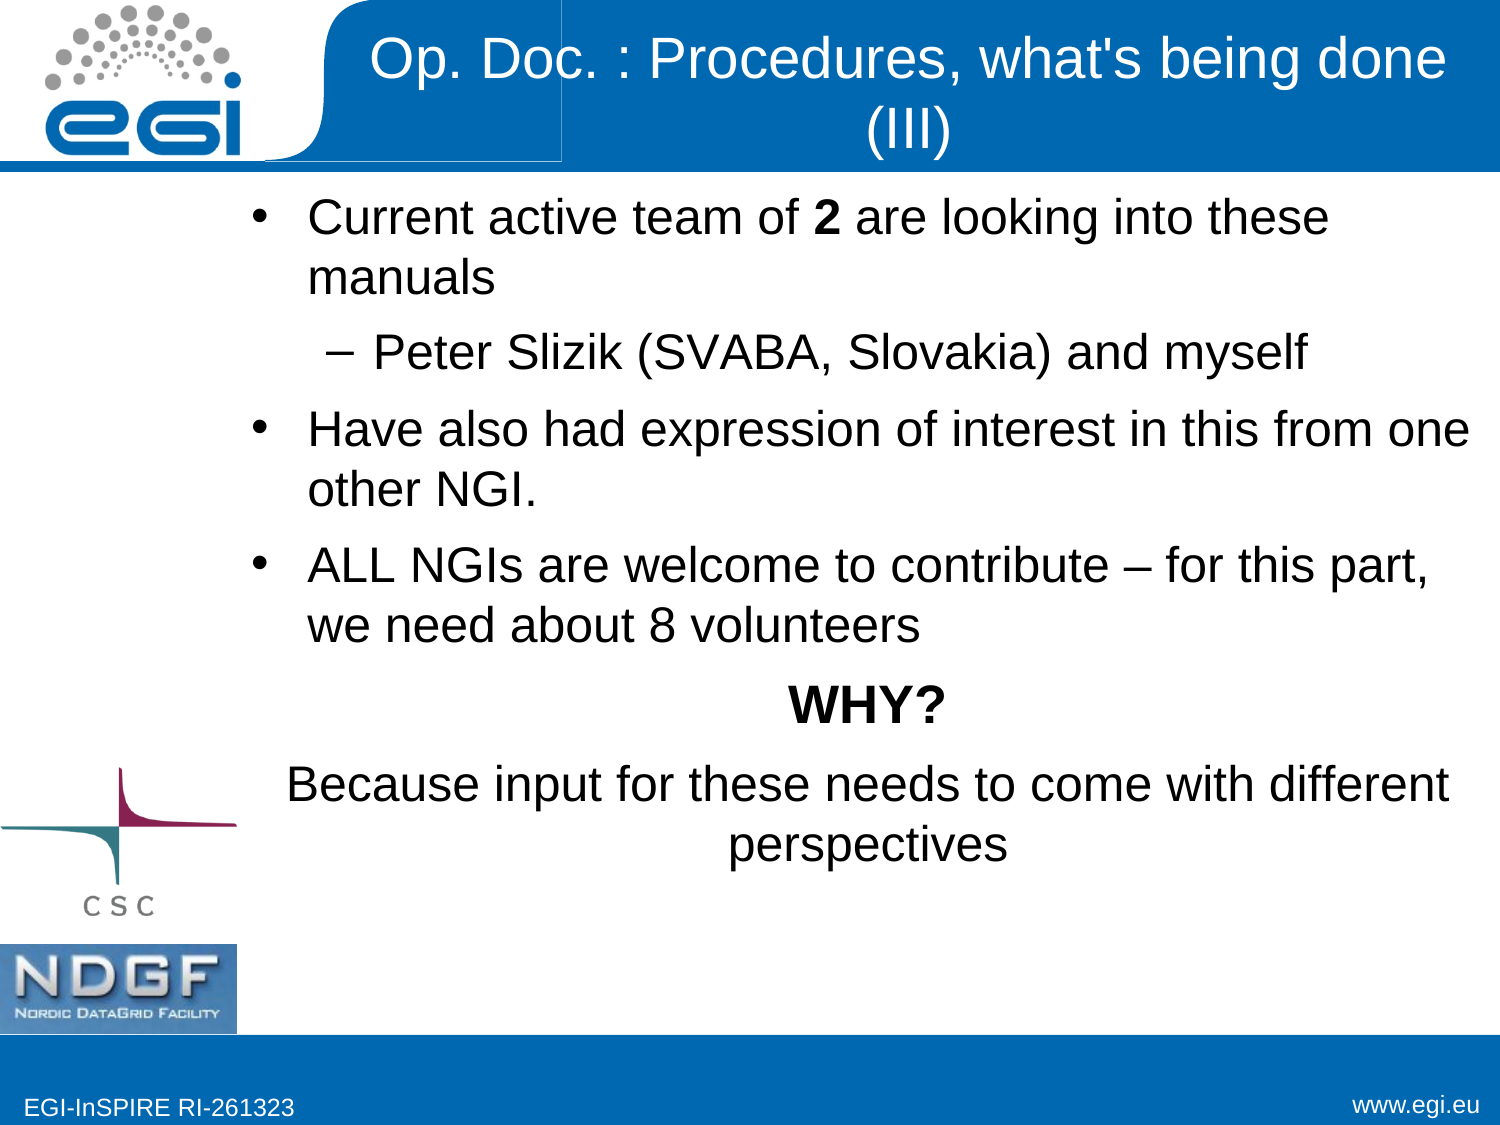

# Op. Doc. : Procedures, what's being done (III)
Current active team of 2 are looking into these manuals
Peter Slizik (SVABA, Slovakia) and myself
Have also had expression of interest in this from one other NGI.
ALL NGIs are welcome to contribute – for this part, we need about 8 volunteers
WHY?
Because input for these needs to come with different perspectives